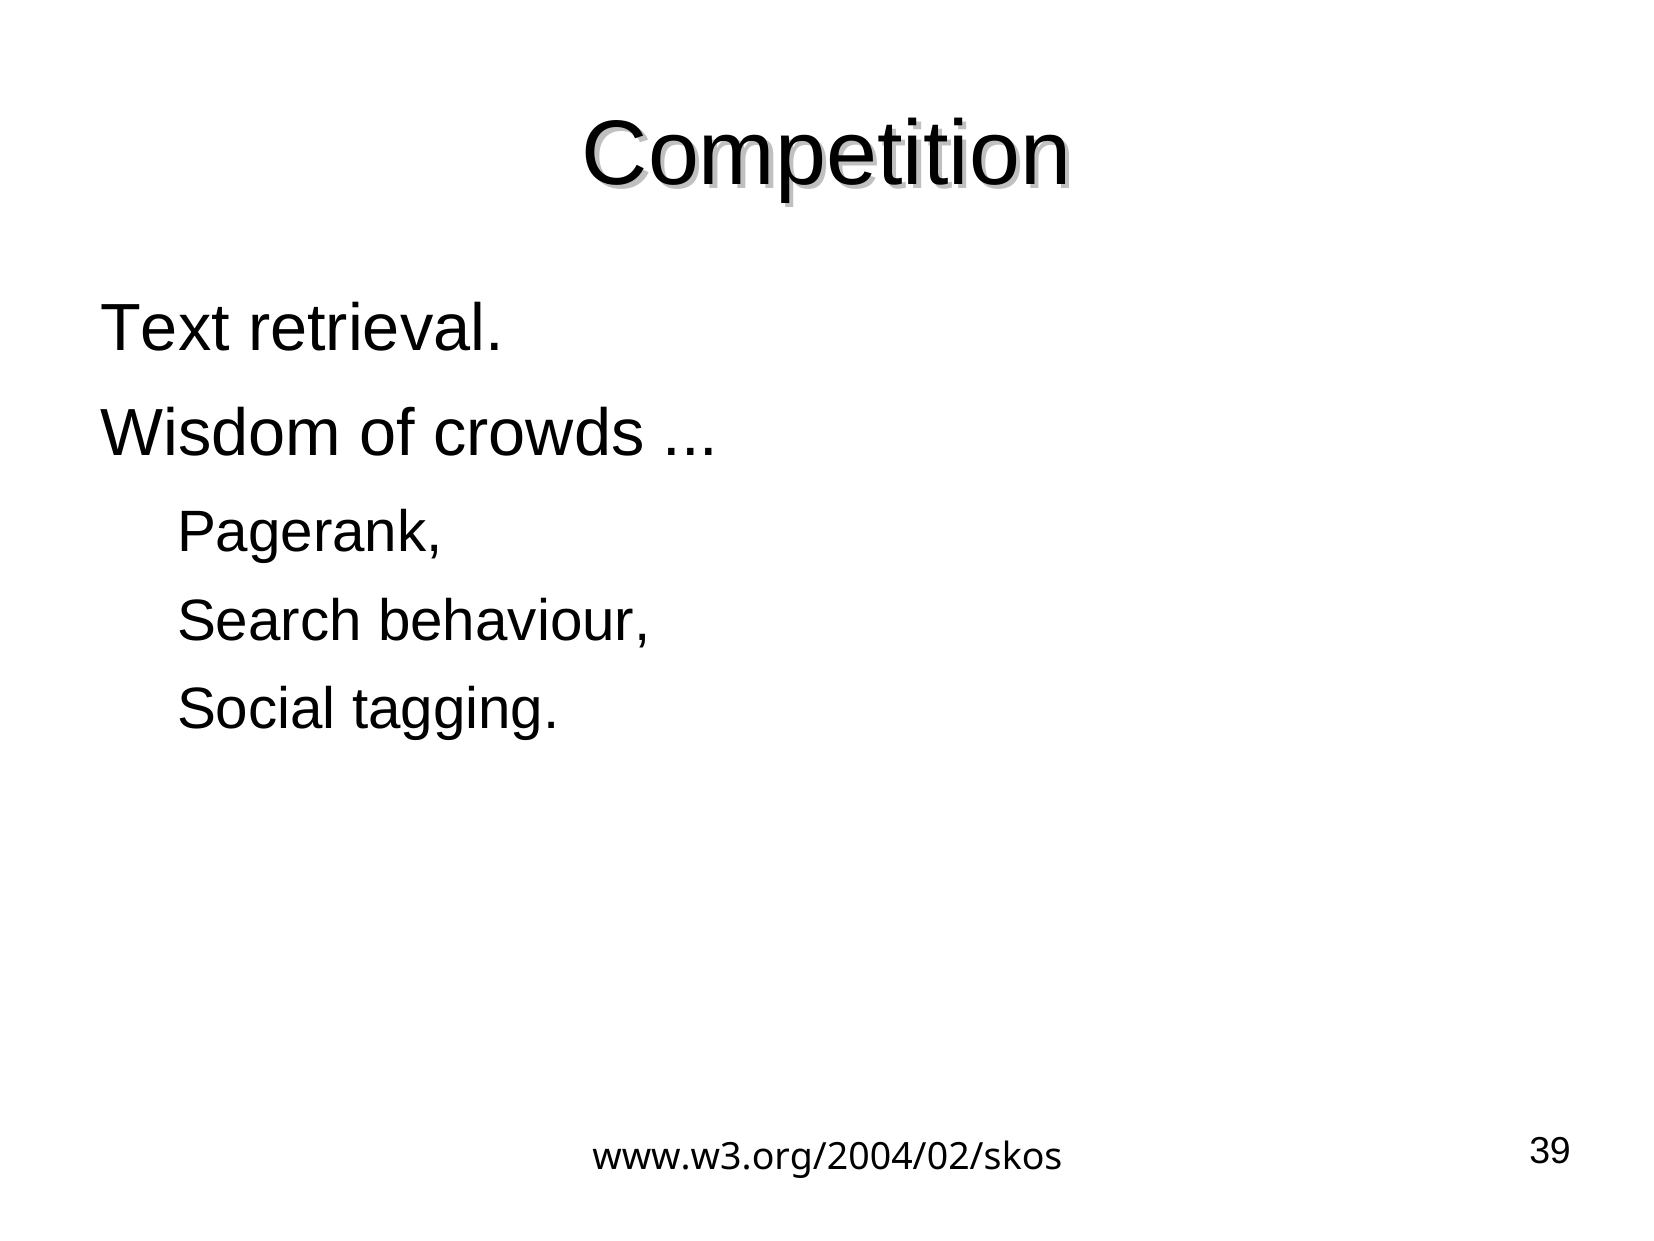

# Competition
Text retrieval.
Wisdom of crowds ...
Pagerank,
Search behaviour,
Social tagging.
www.w3.org/2004/02/skos
39